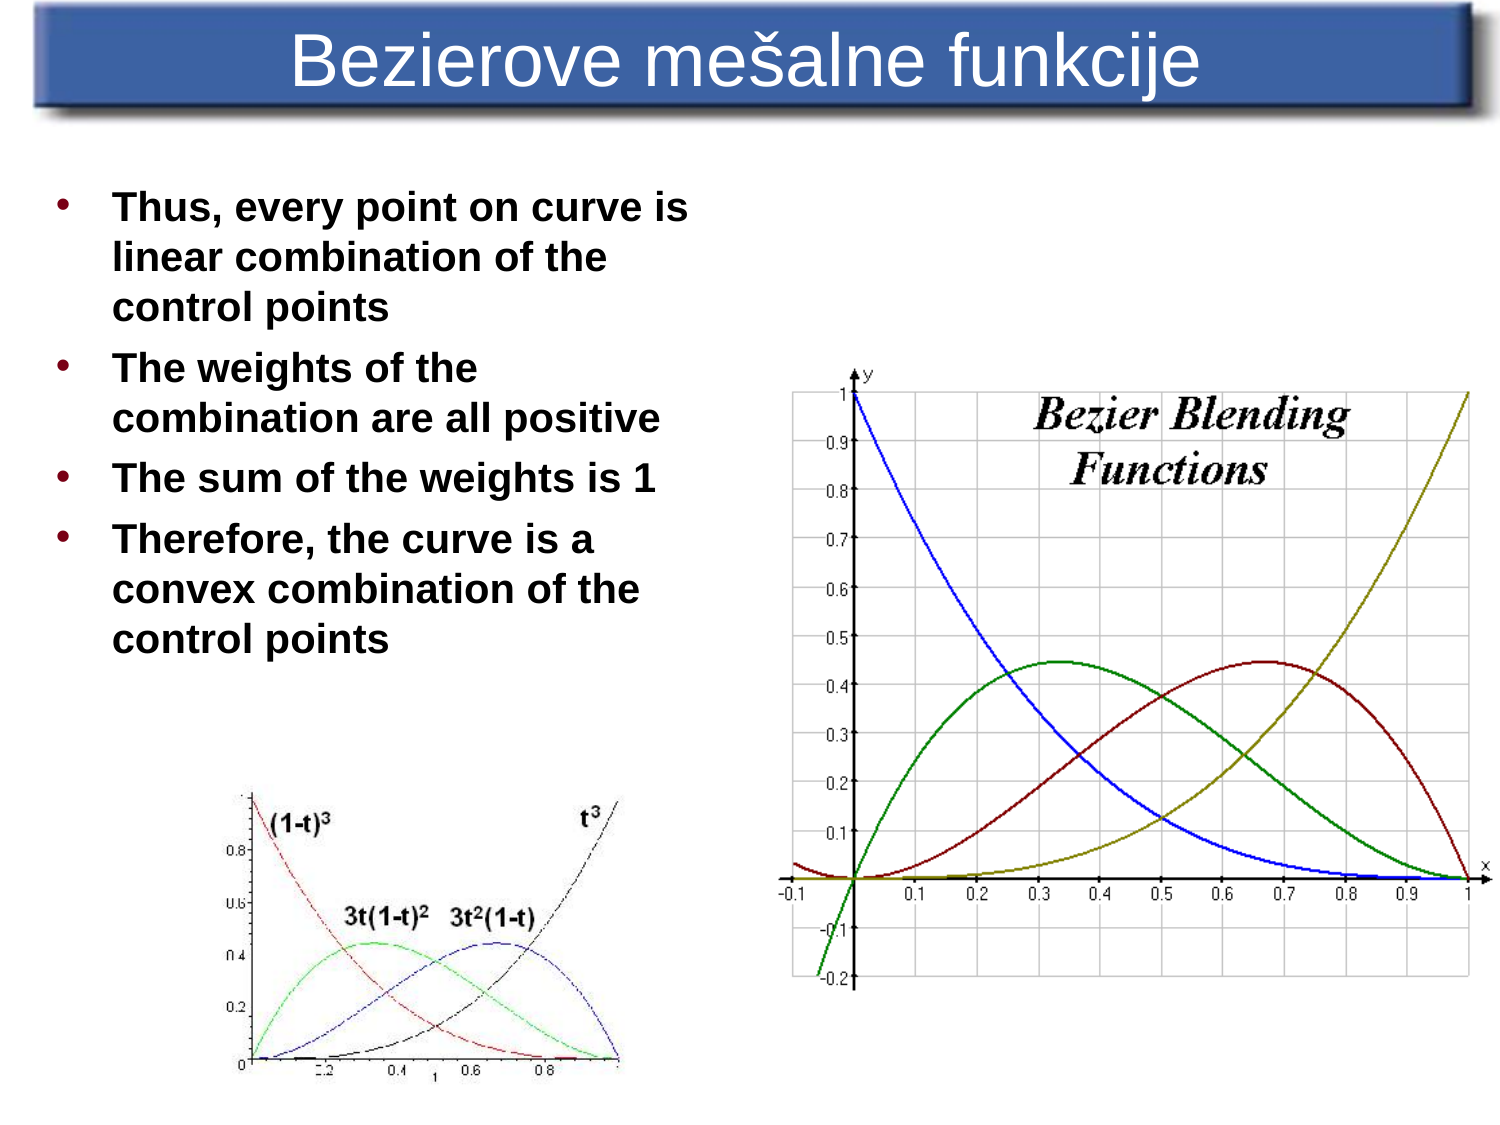

# Bezierove mešalne funkcije
Thus, every point on curve is linear combination of the control points
The weights of the combination are all positive
The sum of the weights is 1
Therefore, the curve is a convex combination of the control points